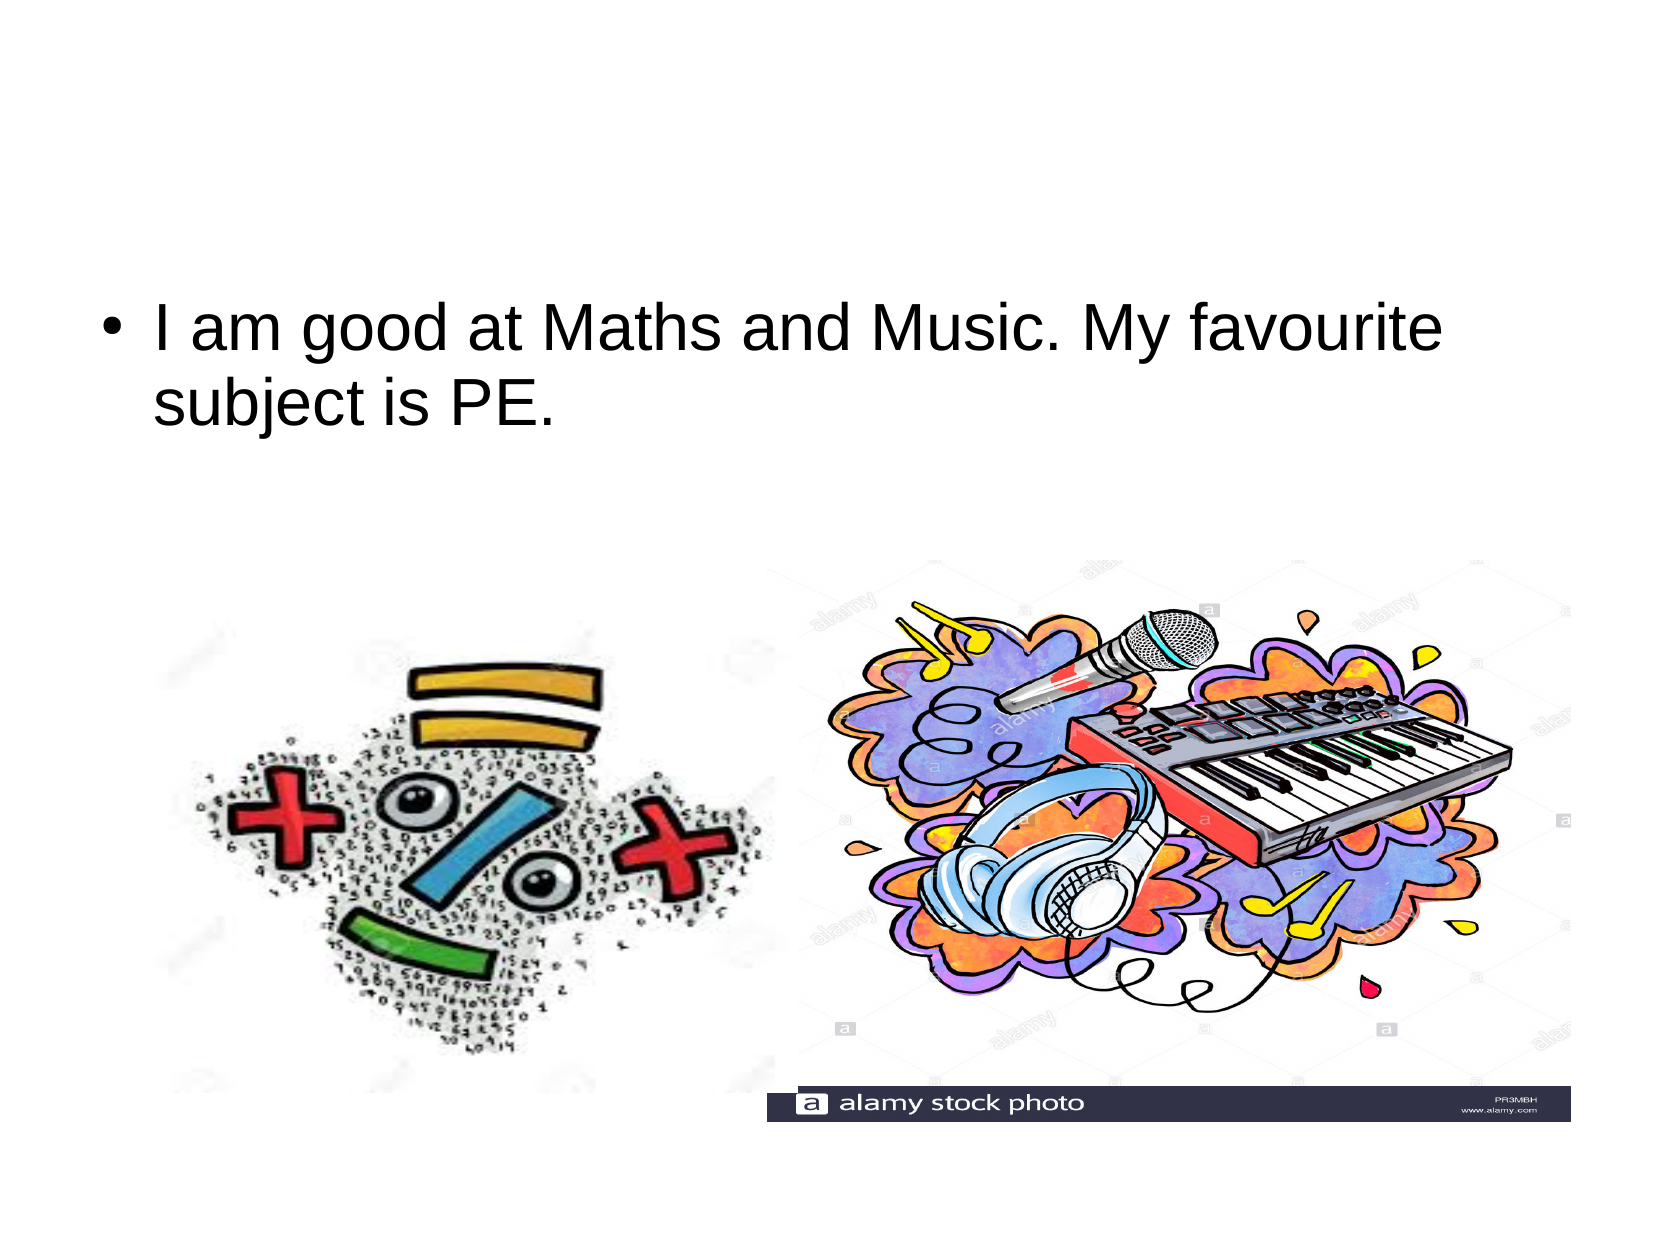

# I am good at Maths and Music. My favourite subject is PE.